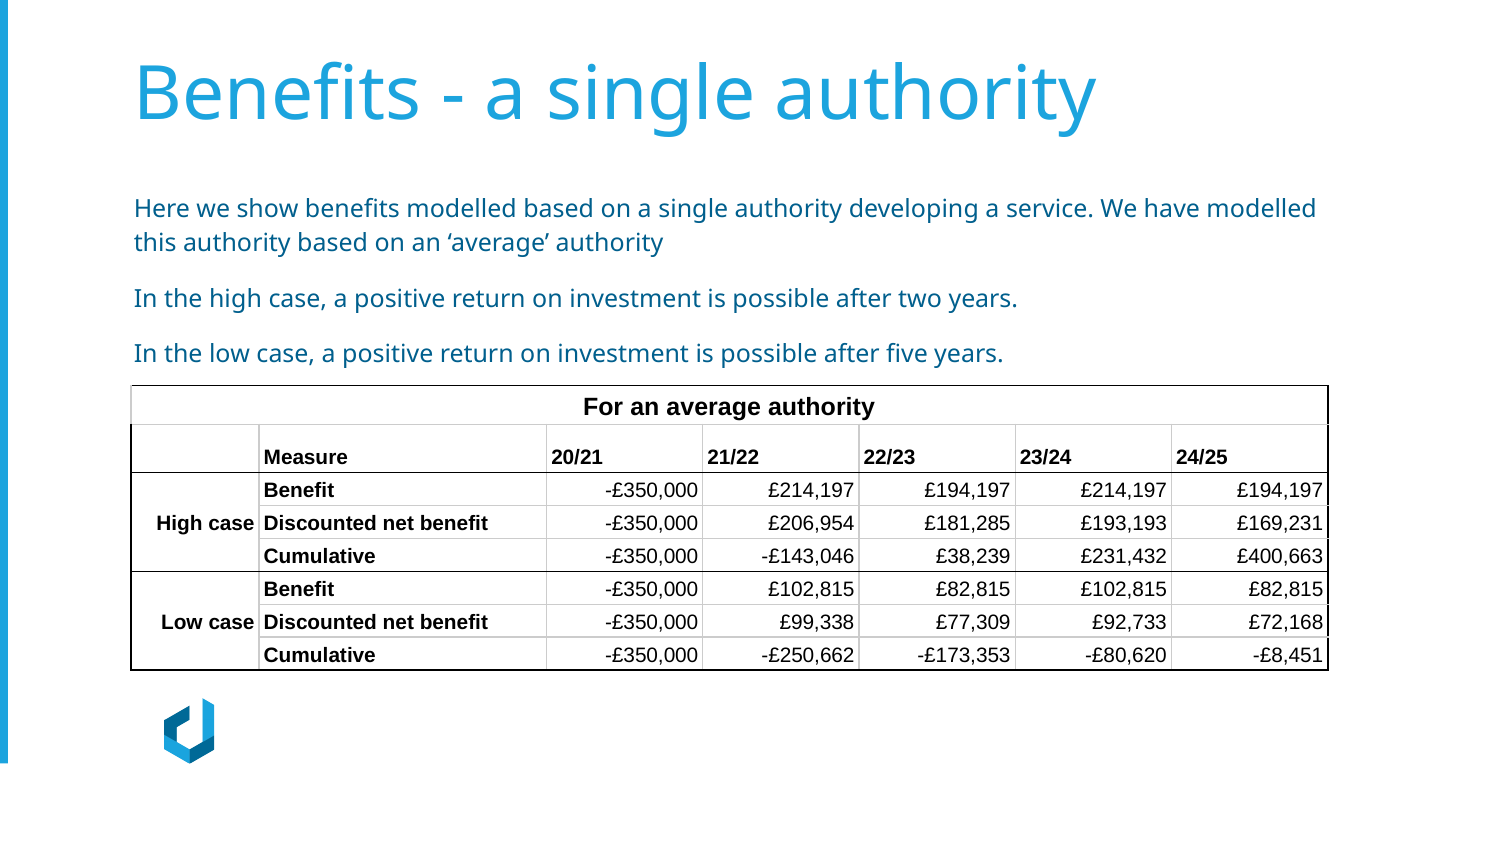

Benefits - a single authority
Here we show benefits modelled based on a single authority developing a service. We have modelled this authority based on an ‘average’ authority
In the high case, a positive return on investment is possible after two years.
In the low case, a positive return on investment is possible after five years.
| For an average authority | | | | | | |
| --- | --- | --- | --- | --- | --- | --- |
| | Measure | 20/21 | 21/22 | 22/23 | 23/24 | 24/25 |
| High case | Benefit | -£350,000 | £214,197 | £194,197 | £214,197 | £194,197 |
| | Discounted net benefit | -£350,000 | £206,954 | £181,285 | £193,193 | £169,231 |
| | Cumulative | -£350,000 | -£143,046 | £38,239 | £231,432 | £400,663 |
| Low case | Benefit | -£350,000 | £102,815 | £82,815 | £102,815 | £82,815 |
| | Discounted net benefit | -£350,000 | £99,338 | £77,309 | £92,733 | £72,168 |
| | Cumulative | -£350,000 | -£250,662 | -£173,353 | -£80,620 | -£8,451 |